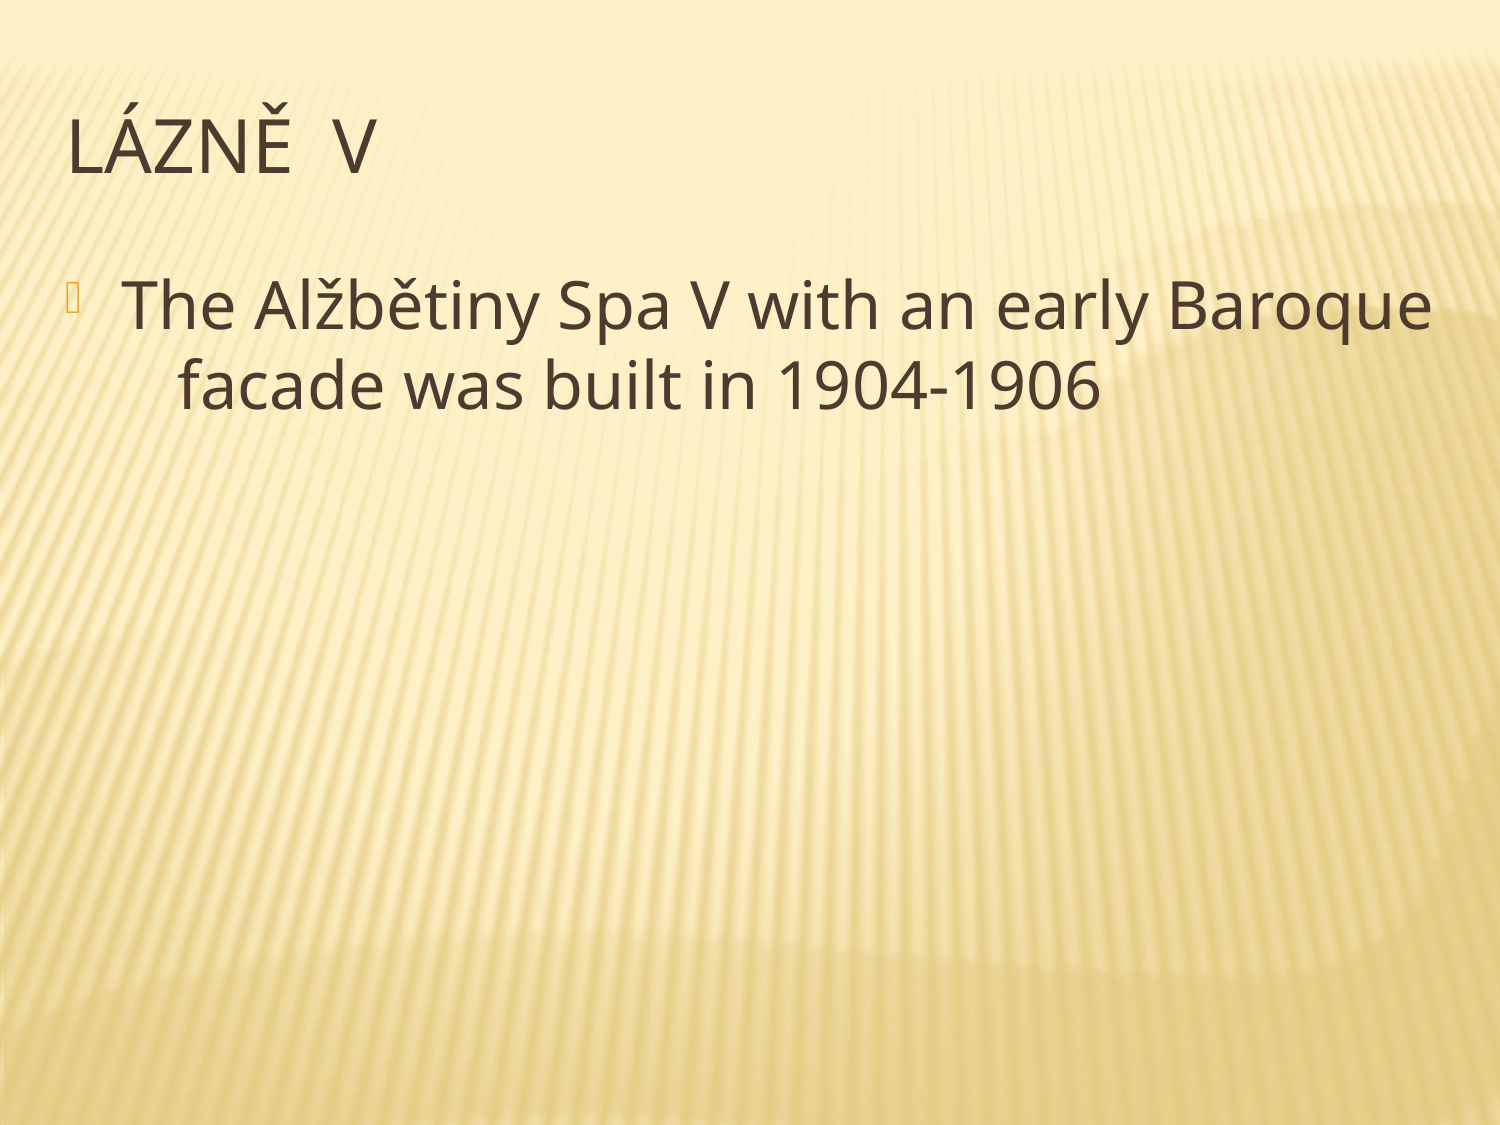

# LÁZNĚ V
The Alžbětiny Spa V with an early Baroque facade was built in 1904-1906